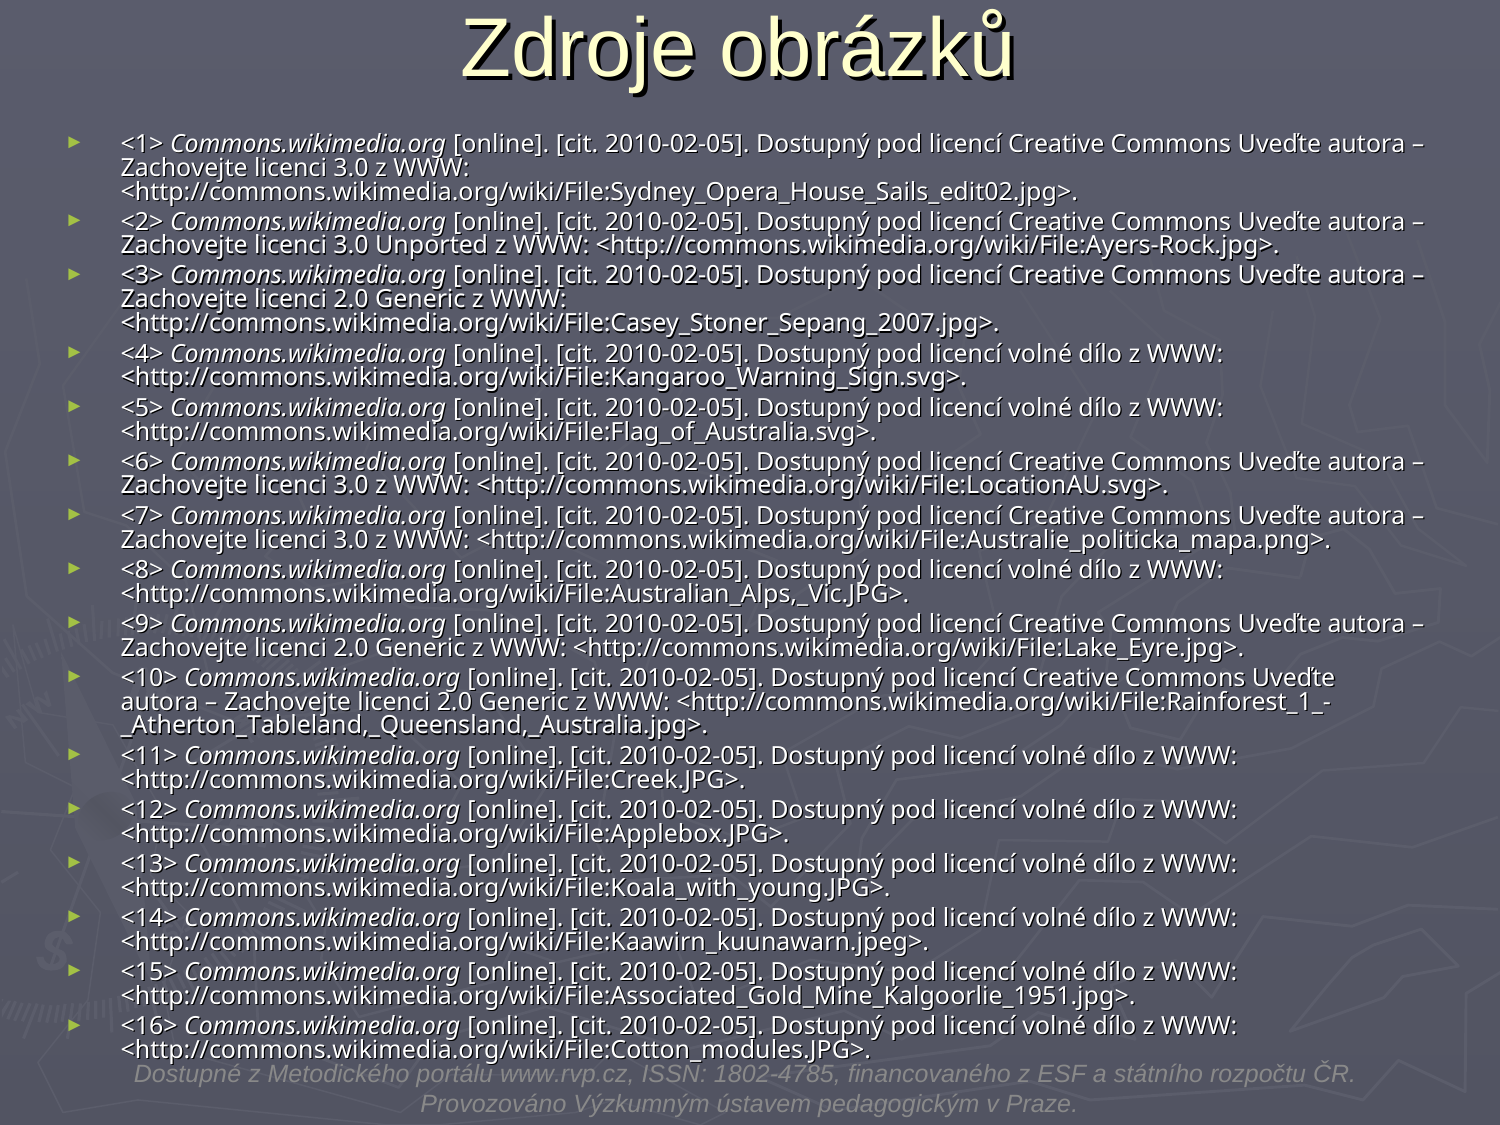

# Zdroje obrázků
<1> Commons.wikimedia.org [online]. [cit. 2010-02-05]. Dostupný pod licencí Creative Commons Uveďte autora – Zachovejte licenci 3.0 z WWW: <http://commons.wikimedia.org/wiki/File:Sydney_Opera_House_Sails_edit02.jpg>.
<2> Commons.wikimedia.org [online]. [cit. 2010-02-05]. Dostupný pod licencí Creative Commons Uveďte autora – Zachovejte licenci 3.0 Unported z WWW: <http://commons.wikimedia.org/wiki/File:Ayers-Rock.jpg>.
<3> Commons.wikimedia.org [online]. [cit. 2010-02-05]. Dostupný pod licencí Creative Commons Uveďte autora – Zachovejte licenci 2.0 Generic z WWW: <http://commons.wikimedia.org/wiki/File:Casey_Stoner_Sepang_2007.jpg>.
<4> Commons.wikimedia.org [online]. [cit. 2010-02-05]. Dostupný pod licencí volné dílo z WWW: <http://commons.wikimedia.org/wiki/File:Kangaroo_Warning_Sign.svg>.
<5> Commons.wikimedia.org [online]. [cit. 2010-02-05]. Dostupný pod licencí volné dílo z WWW: <http://commons.wikimedia.org/wiki/File:Flag_of_Australia.svg>.
<6> Commons.wikimedia.org [online]. [cit. 2010-02-05]. Dostupný pod licencí Creative Commons Uveďte autora – Zachovejte licenci 3.0 z WWW: <http://commons.wikimedia.org/wiki/File:LocationAU.svg>.
<7> Commons.wikimedia.org [online]. [cit. 2010-02-05]. Dostupný pod licencí Creative Commons Uveďte autora – Zachovejte licenci 3.0 z WWW: <http://commons.wikimedia.org/wiki/File:Australie_politicka_mapa.png>.
<8> Commons.wikimedia.org [online]. [cit. 2010-02-05]. Dostupný pod licencí volné dílo z WWW: <http://commons.wikimedia.org/wiki/File:Australian_Alps,_Vic.JPG>.
<9> Commons.wikimedia.org [online]. [cit. 2010-02-05]. Dostupný pod licencí Creative Commons Uveďte autora – Zachovejte licenci 2.0 Generic z WWW: <http://commons.wikimedia.org/wiki/File:Lake_Eyre.jpg>.
<10> Commons.wikimedia.org [online]. [cit. 2010-02-05]. Dostupný pod licencí Creative Commons Uveďte autora – Zachovejte licenci 2.0 Generic z WWW: <http://commons.wikimedia.org/wiki/File:Rainforest_1_- _Atherton_Tableland,_Queensland,_Australia.jpg>.
<11> Commons.wikimedia.org [online]. [cit. 2010-02-05]. Dostupný pod licencí volné dílo z WWW: <http://commons.wikimedia.org/wiki/File:Creek.JPG>.
<12> Commons.wikimedia.org [online]. [cit. 2010-02-05]. Dostupný pod licencí volné dílo z WWW: <http://commons.wikimedia.org/wiki/File:Applebox.JPG>.
<13> Commons.wikimedia.org [online]. [cit. 2010-02-05]. Dostupný pod licencí volné dílo z WWW: <http://commons.wikimedia.org/wiki/File:Koala_with_young.JPG>.
<14> Commons.wikimedia.org [online]. [cit. 2010-02-05]. Dostupný pod licencí volné dílo z WWW: <http://commons.wikimedia.org/wiki/File:Kaawirn_kuunawarn.jpeg>.
<15> Commons.wikimedia.org [online]. [cit. 2010-02-05]. Dostupný pod licencí volné dílo z WWW: <http://commons.wikimedia.org/wiki/File:Associated_Gold_Mine_Kalgoorlie_1951.jpg>.
<16> Commons.wikimedia.org [online]. [cit. 2010-02-05]. Dostupný pod licencí volné dílo z WWW: <http://commons.wikimedia.org/wiki/File:Cotton_modules.JPG>.
Dostupné z Metodického portálu www.rvp.cz, ISSN: 1802-4785, financovaného z ESF a státního rozpočtu ČR.
Provozováno Výzkumným ústavem pedagogickým v Praze.